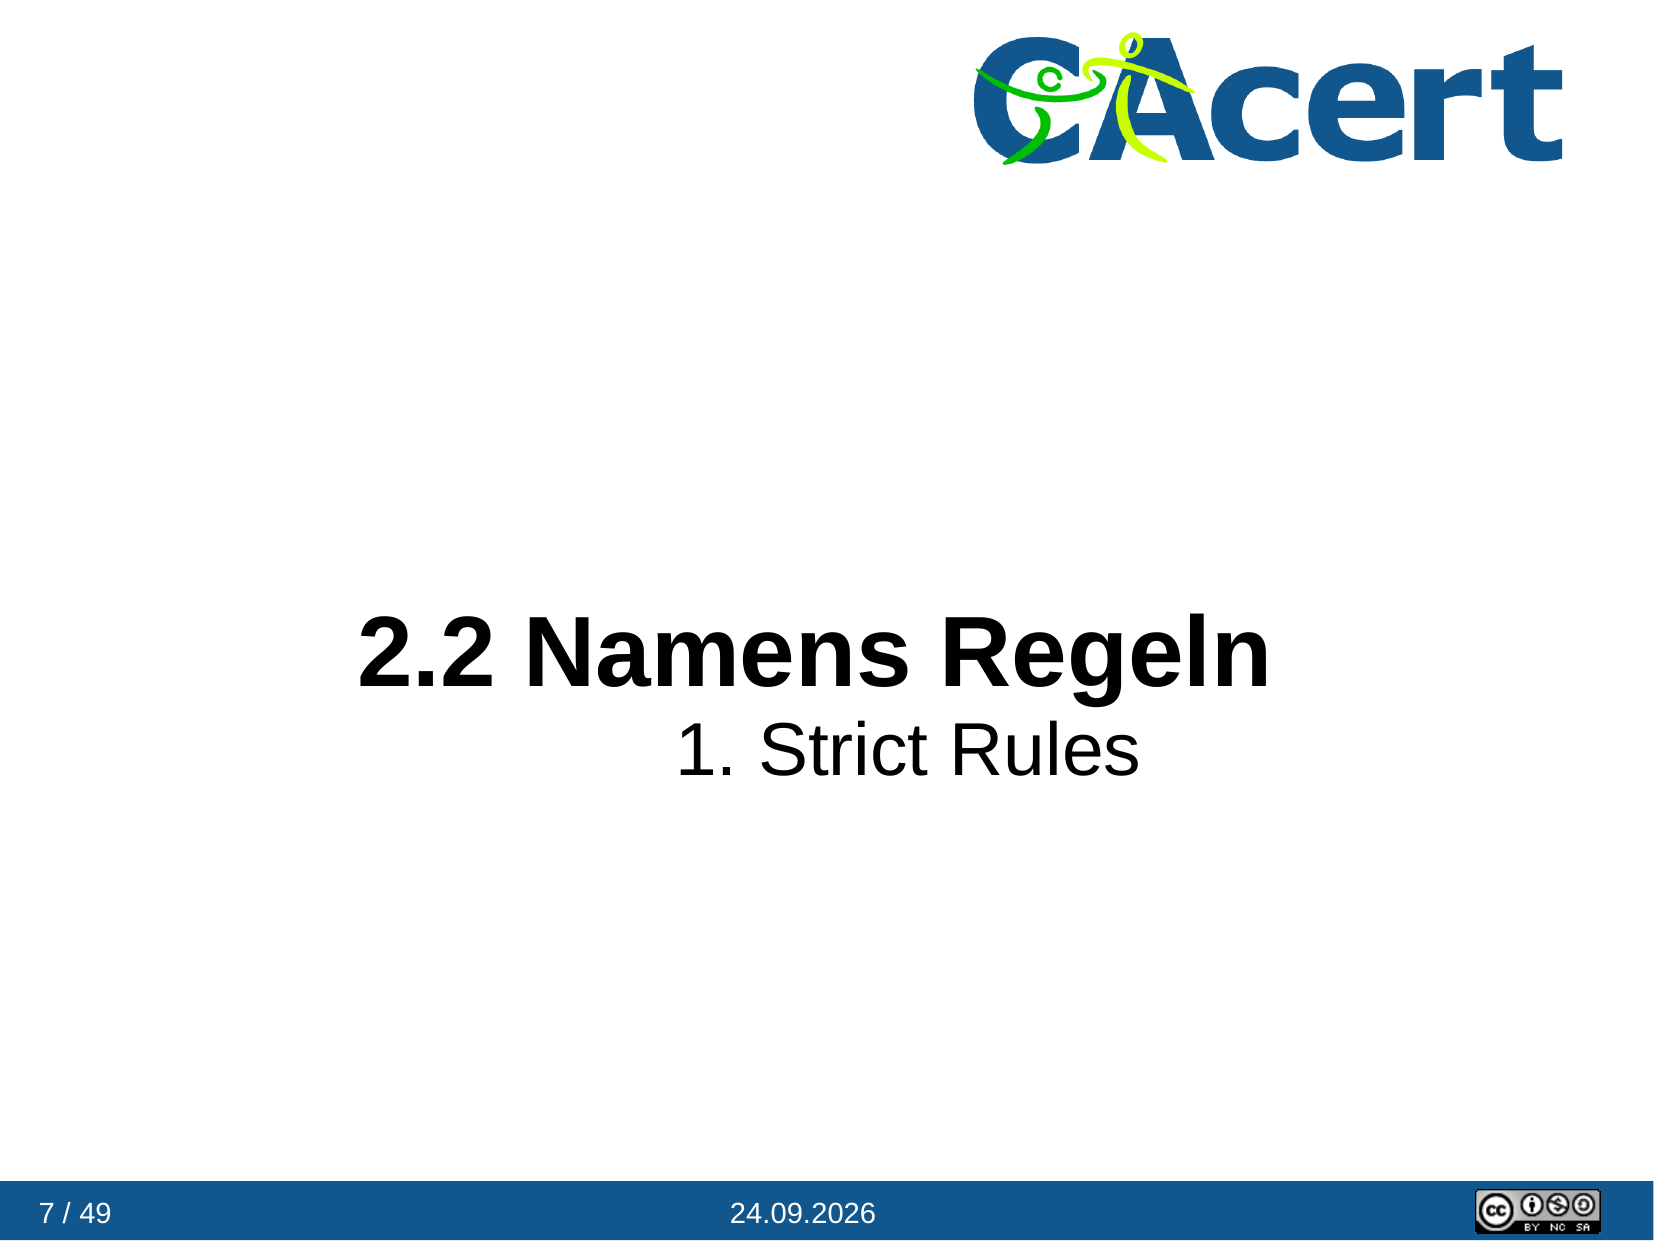

#
2.2 Namens Regeln
 1. Strict Rules